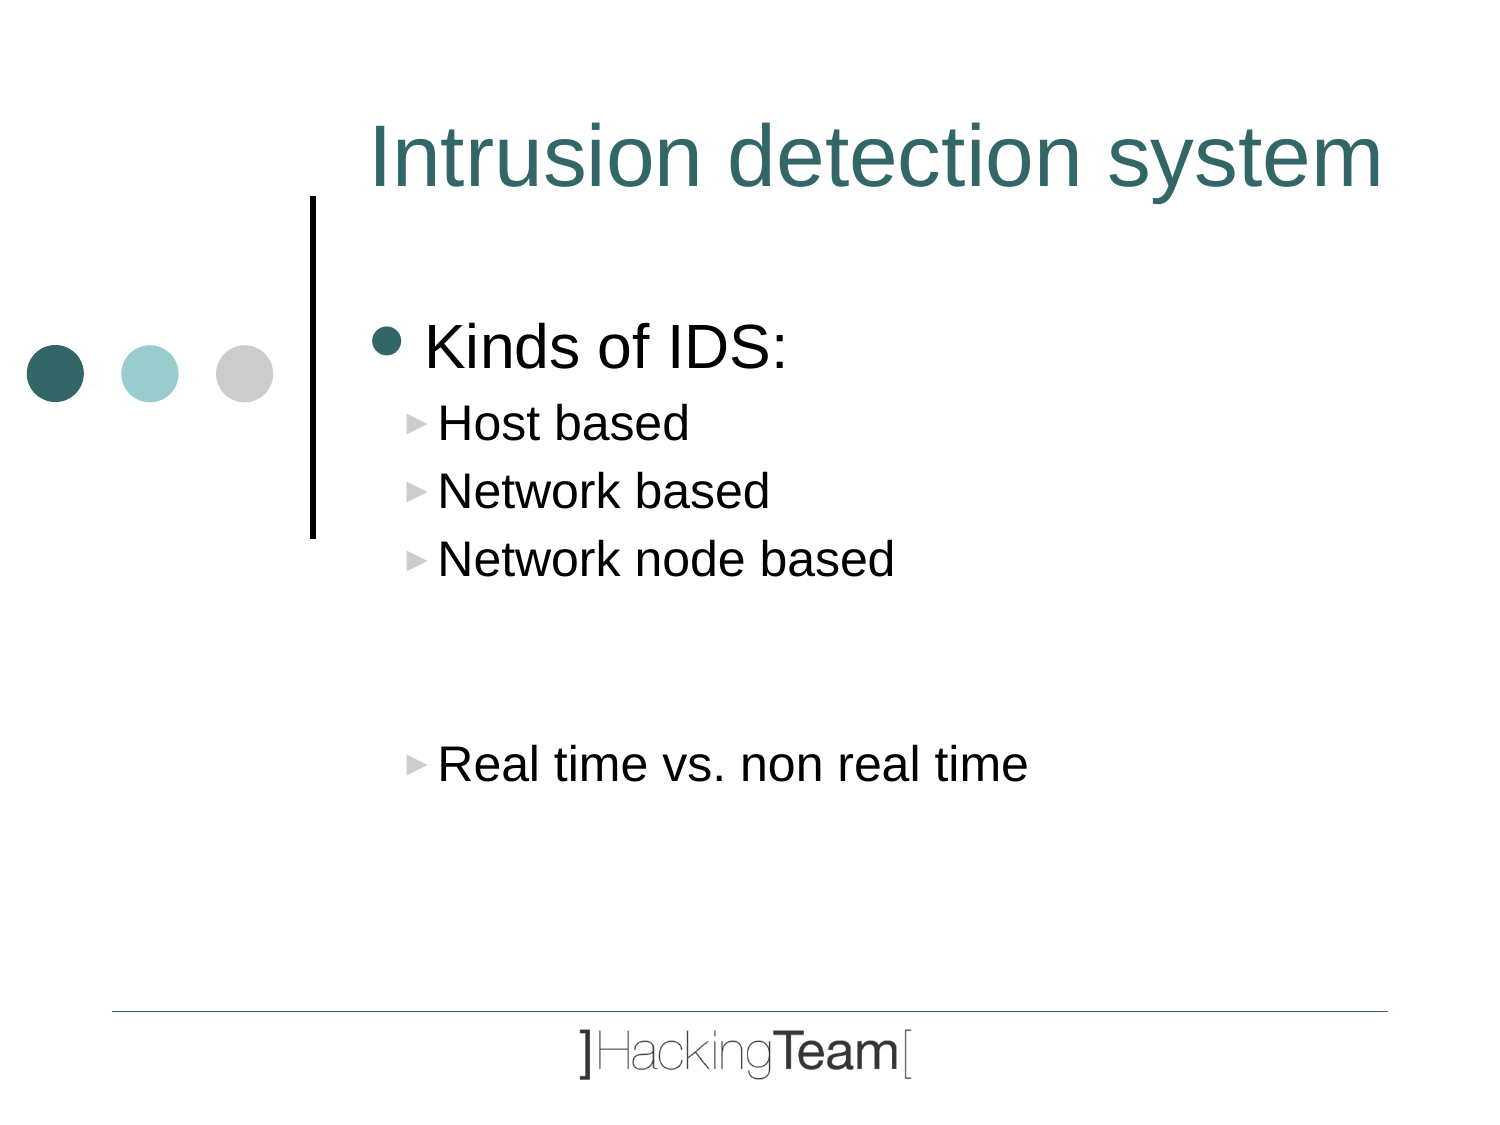

# Intrusion detection system
Kinds of IDS:
Host based
Network based
Network node based
Real time vs. non real time